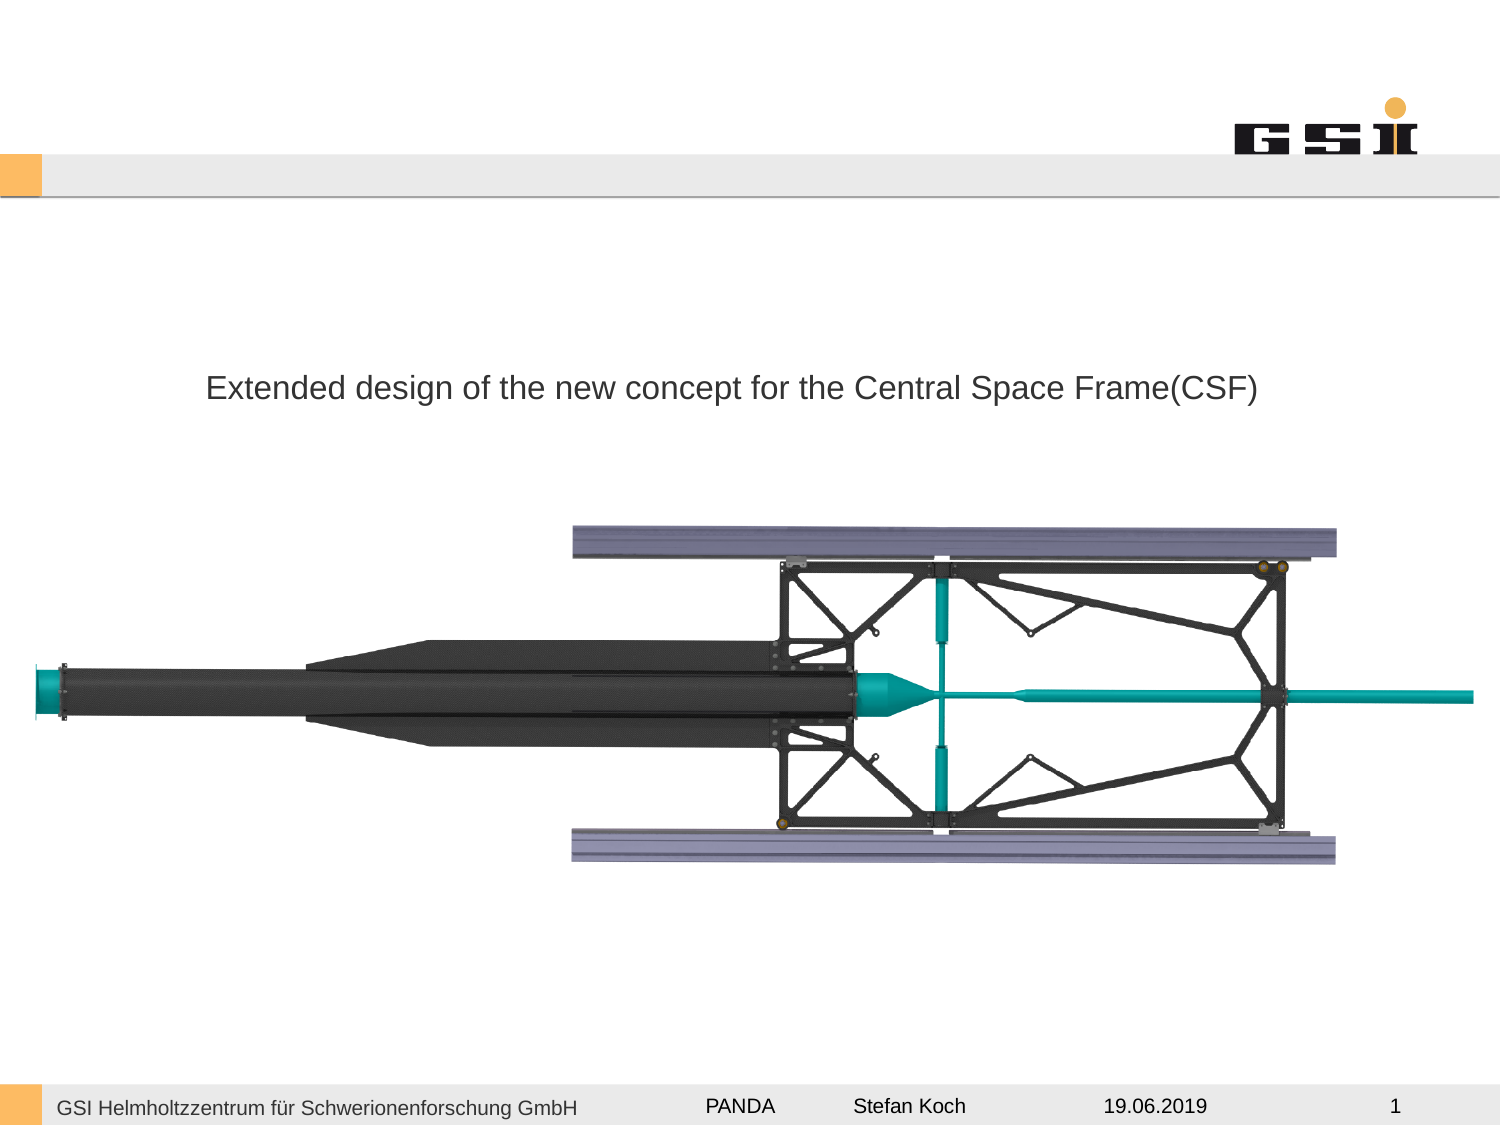

# Extended design of the new concept for the Central Space Frame(CSF)